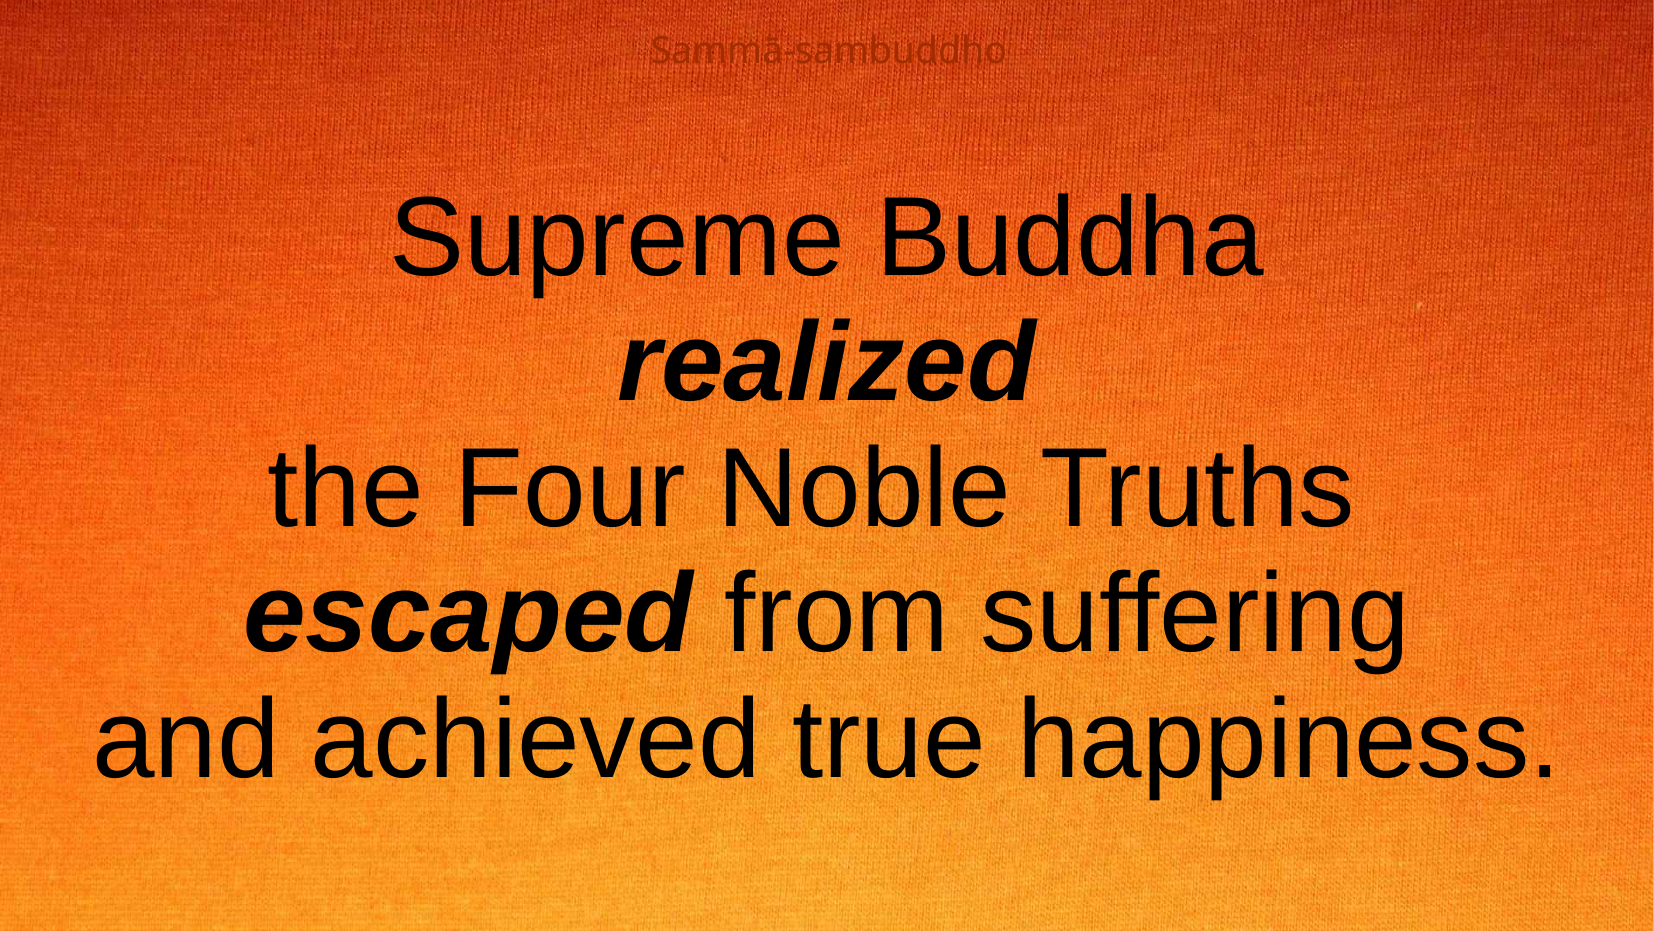

Sammā-sambuddho
# Supreme Buddha
realized
the Four Noble Truths
escaped from suffering
and achieved true happiness.